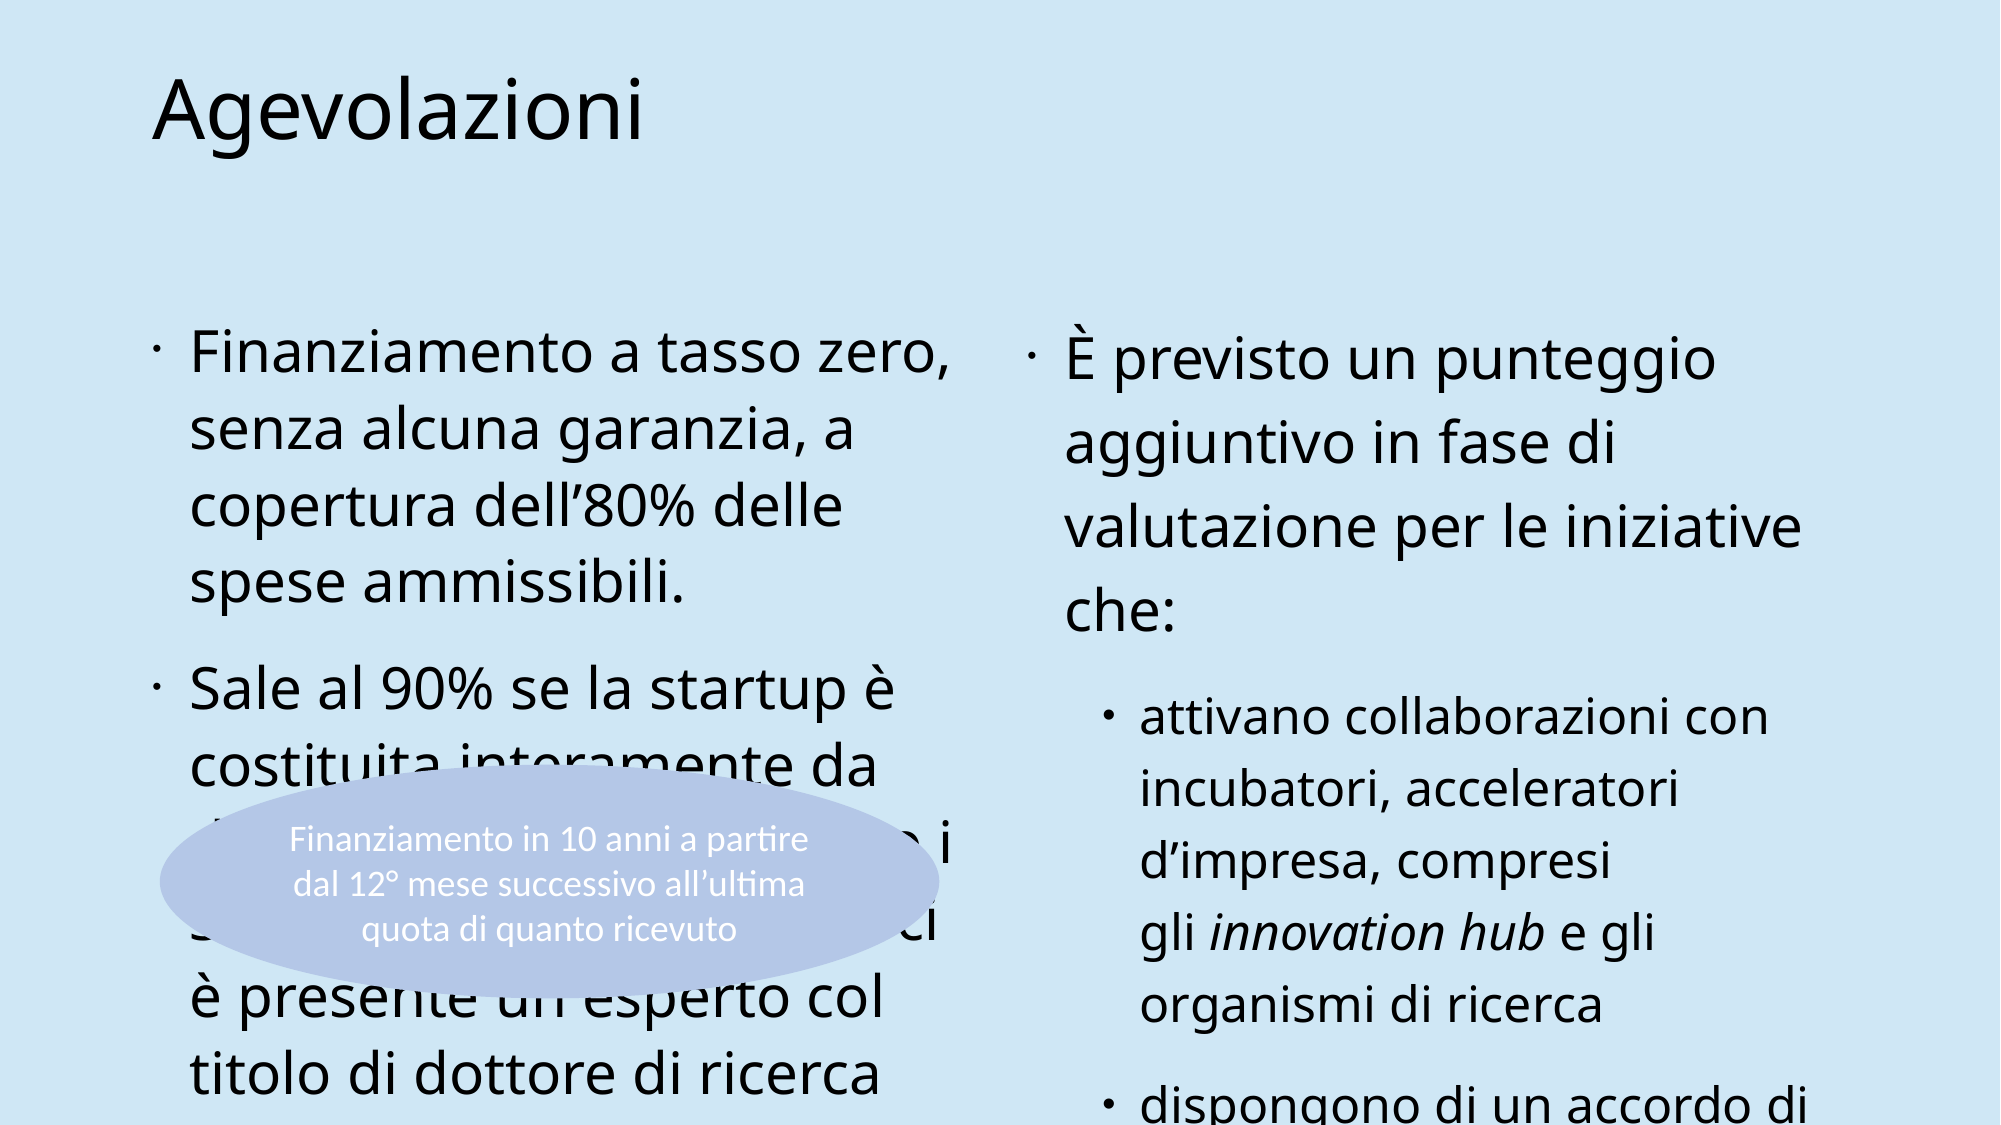

# Agevolazioni
Finanziamento a tasso zero, senza alcuna garanzia, a copertura dell’80% delle spese ammissibili.
Sale al 90% se la startup è costituita interamente da donne e/o da giovani sotto i 36 anni, oppure se tra i soci è presente un esperto col titolo di dottore di ricerca italiano (o equivalente) che lavora all’estero e vuole rientrare in Italia
È previsto un punteggio aggiuntivo in fase di valutazione per le iniziative che:
attivano collaborazioni con incubatori, acceleratori d’impresa, compresi gli innovation hub e gli organismi di ricerca
dispongono di un accordo di investimento con un investitore qualificato
dispongono del rating di legalità
Le startup costituite da meno di un anno possono inoltre contare su servizi di tutoring tecnico-gestionale nella fase di avvio
Finanziamento in 10 anni a partire dal 12° mese successivo all’ultima quota di quanto ricevuto